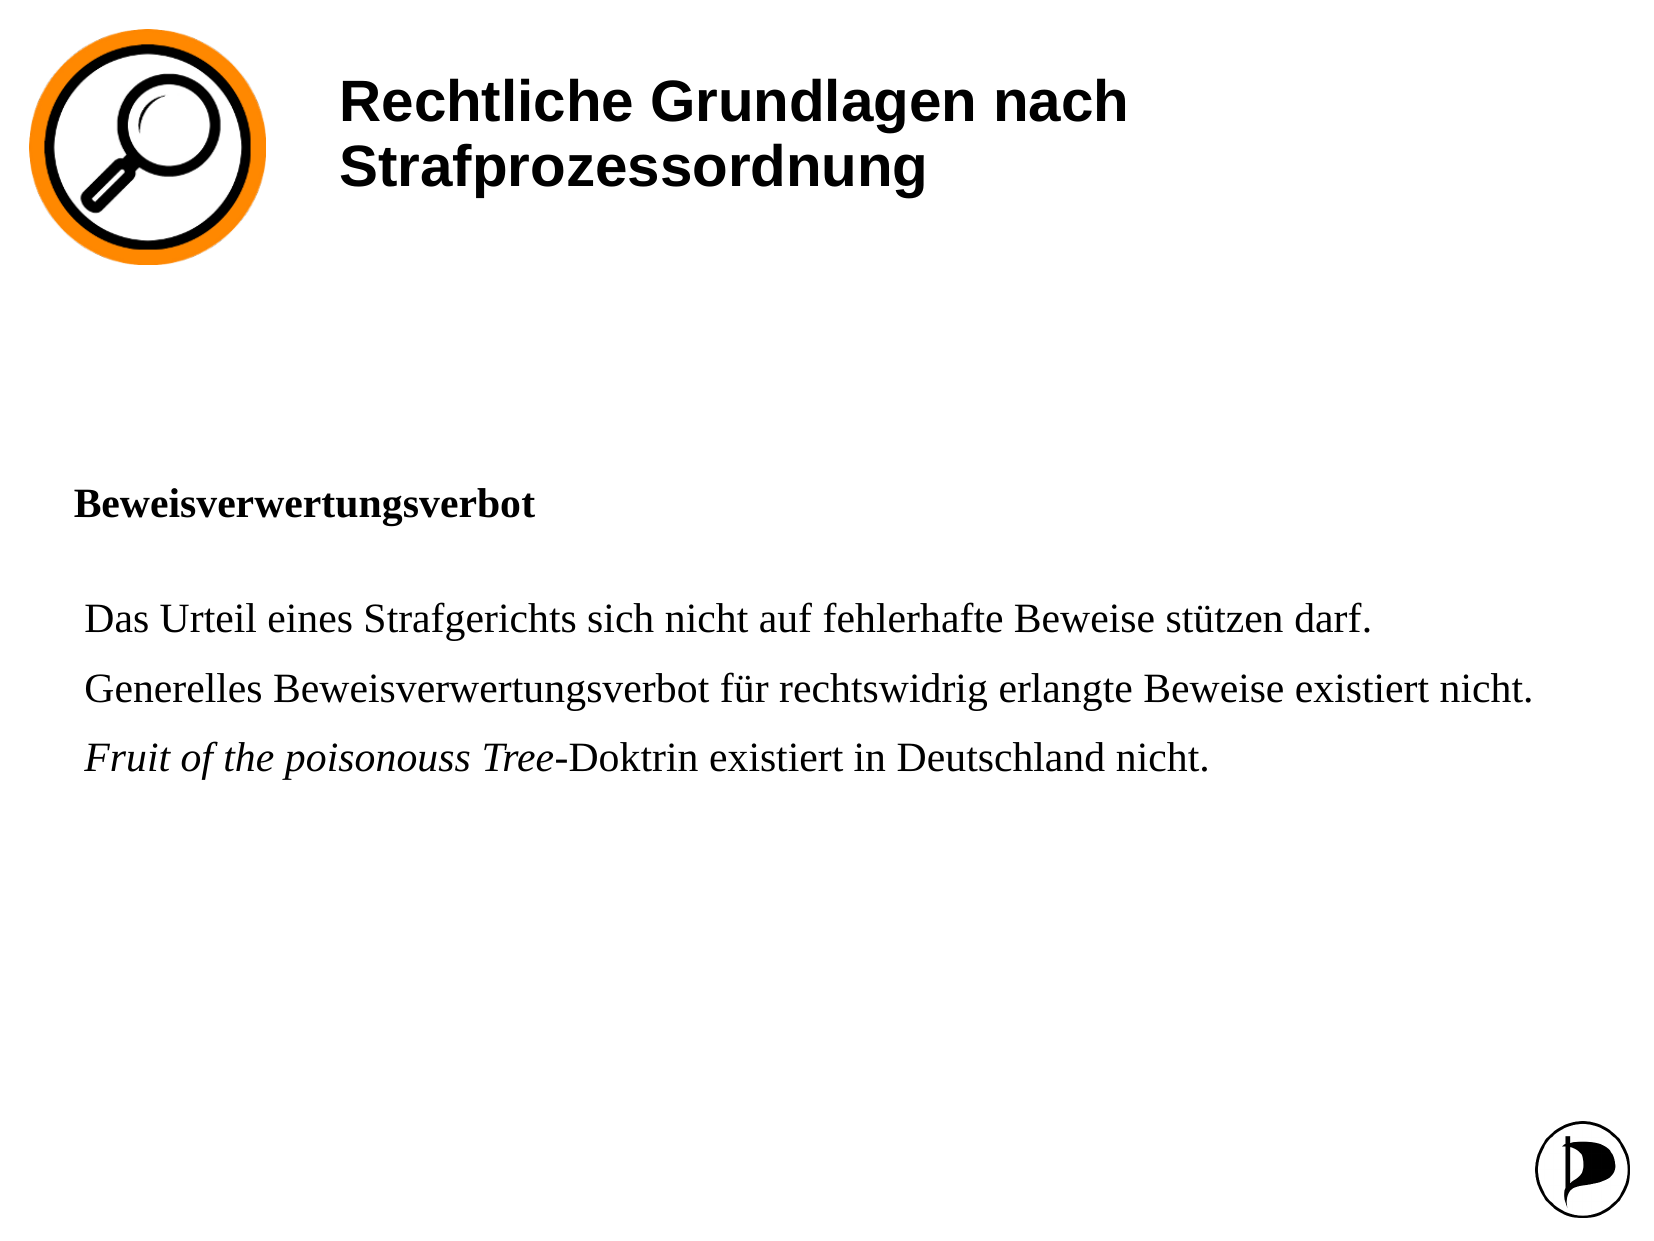

Rechtliche Grundlagen nach Strafprozessordnung
Beweisverwertungsverbot
 Das Urteil eines Strafgerichts sich nicht auf fehlerhafte Beweise stützen darf.
 Generelles Beweisverwertungsverbot für rechtswidrig erlangte Beweise existiert nicht.
 Fruit of the poisonouss Tree-Doktrin existiert in Deutschland nicht.